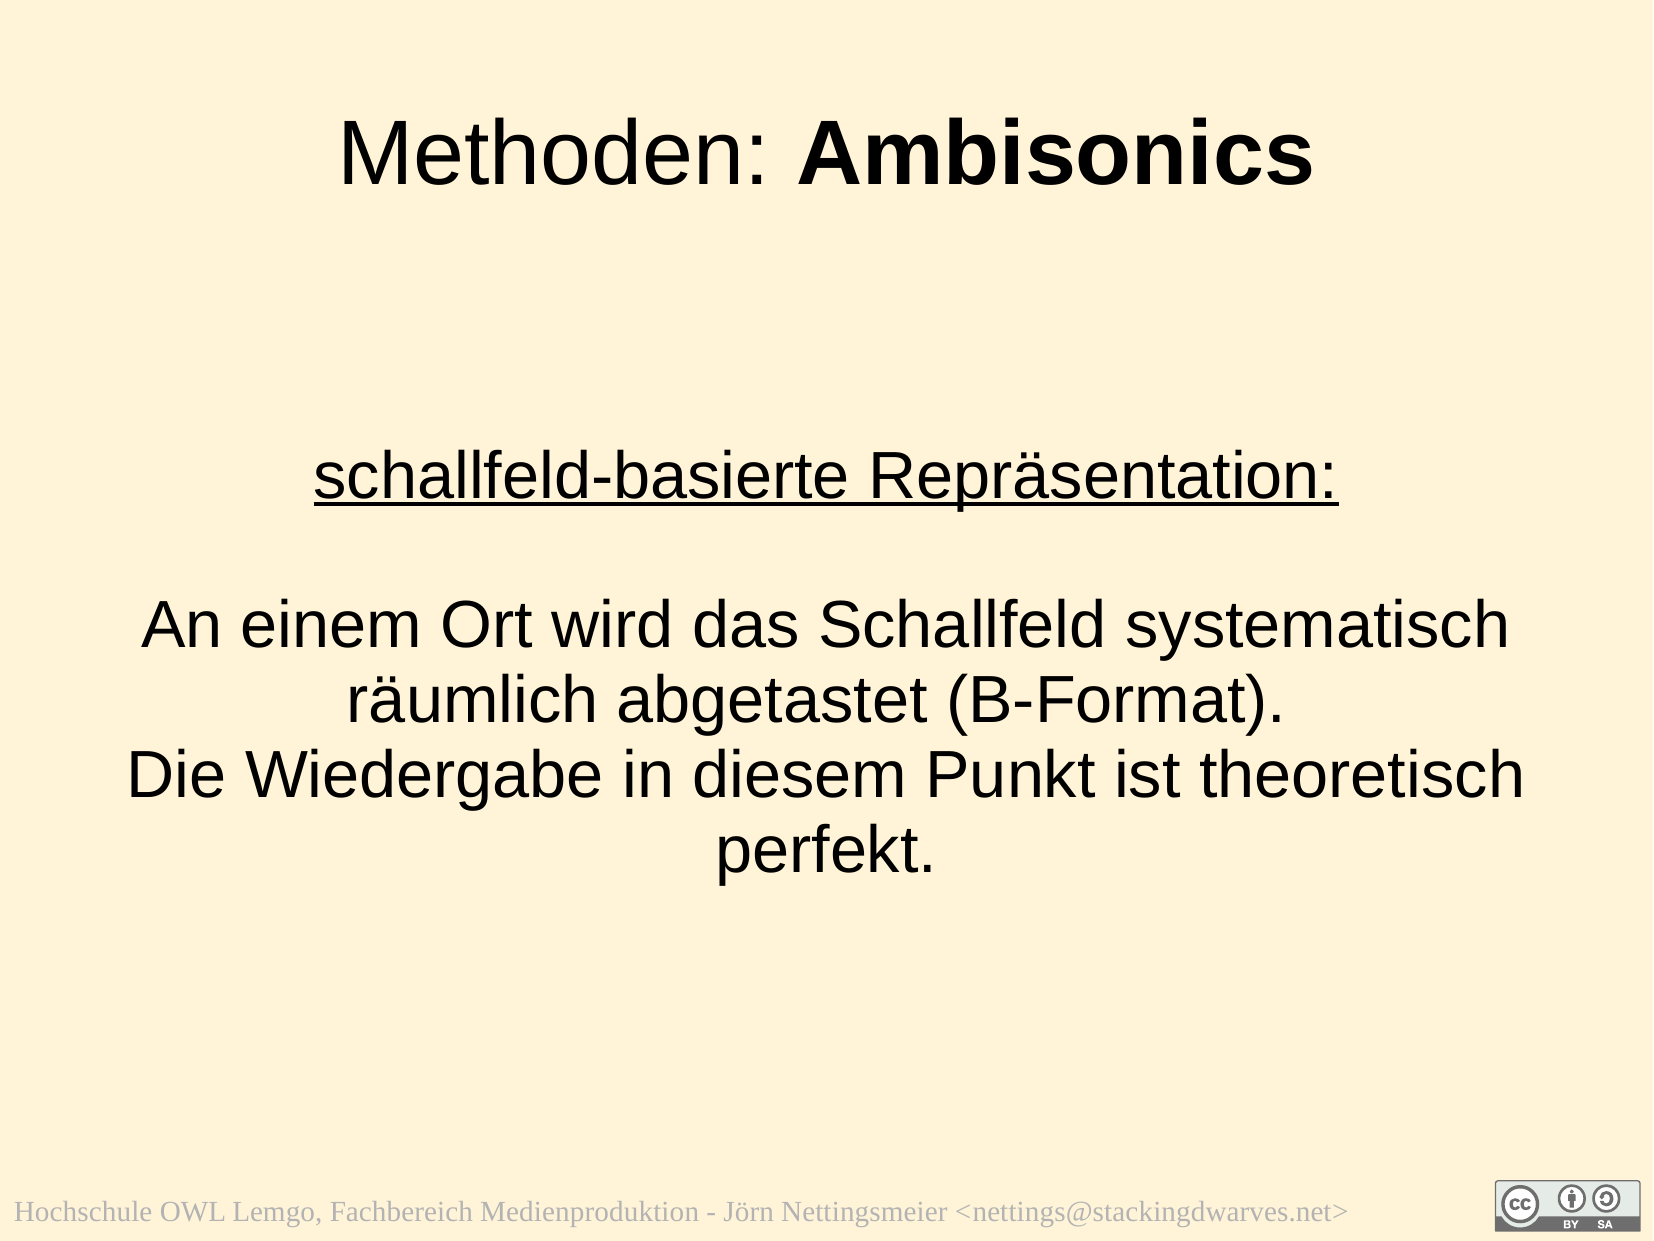

# Methoden: Ambisonics
schallfeld-basierte Repräsentation:
An einem Ort wird das Schallfeld systematisch räumlich abgetastet (B-Format).
Die Wiedergabe in diesem Punkt ist theoretisch perfekt.